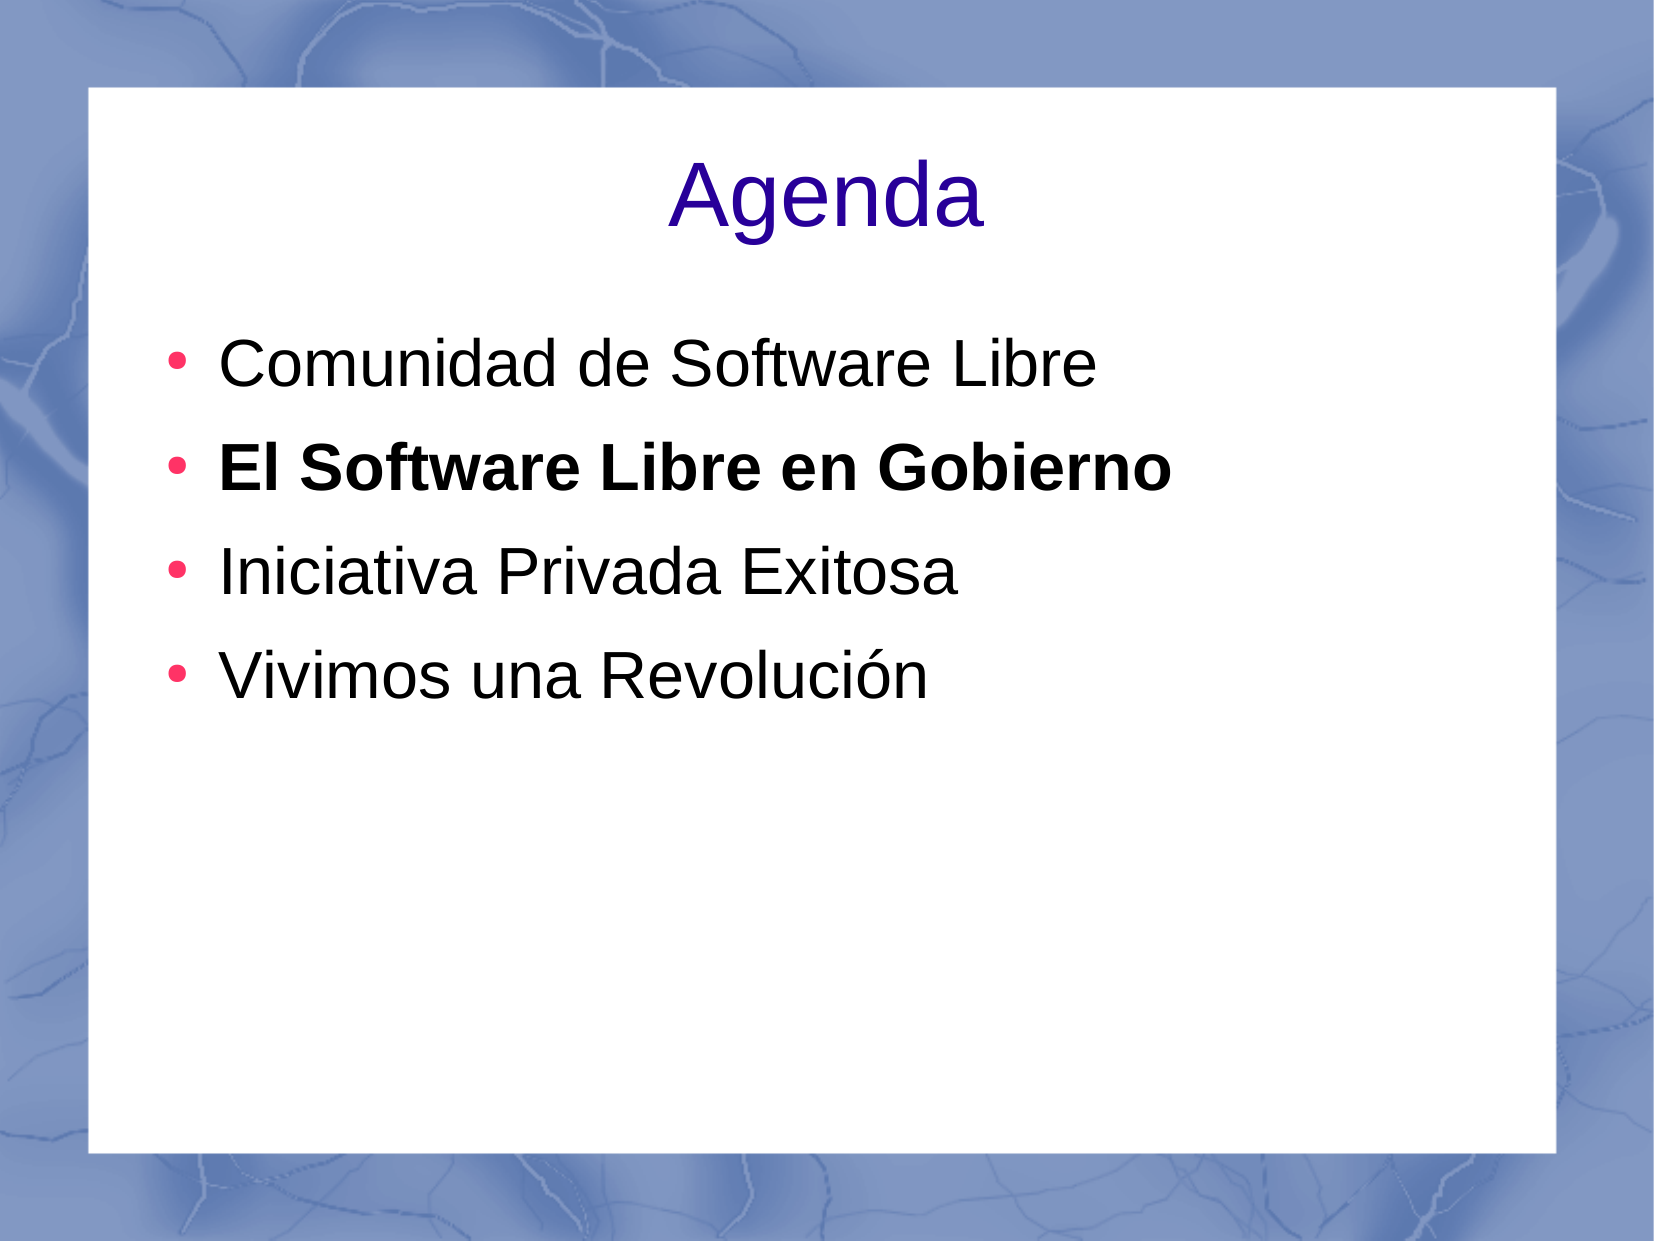

# Agenda
Comunidad de Software Libre
El Software Libre en Gobierno
Iniciativa Privada Exitosa
Vivimos una Revolución